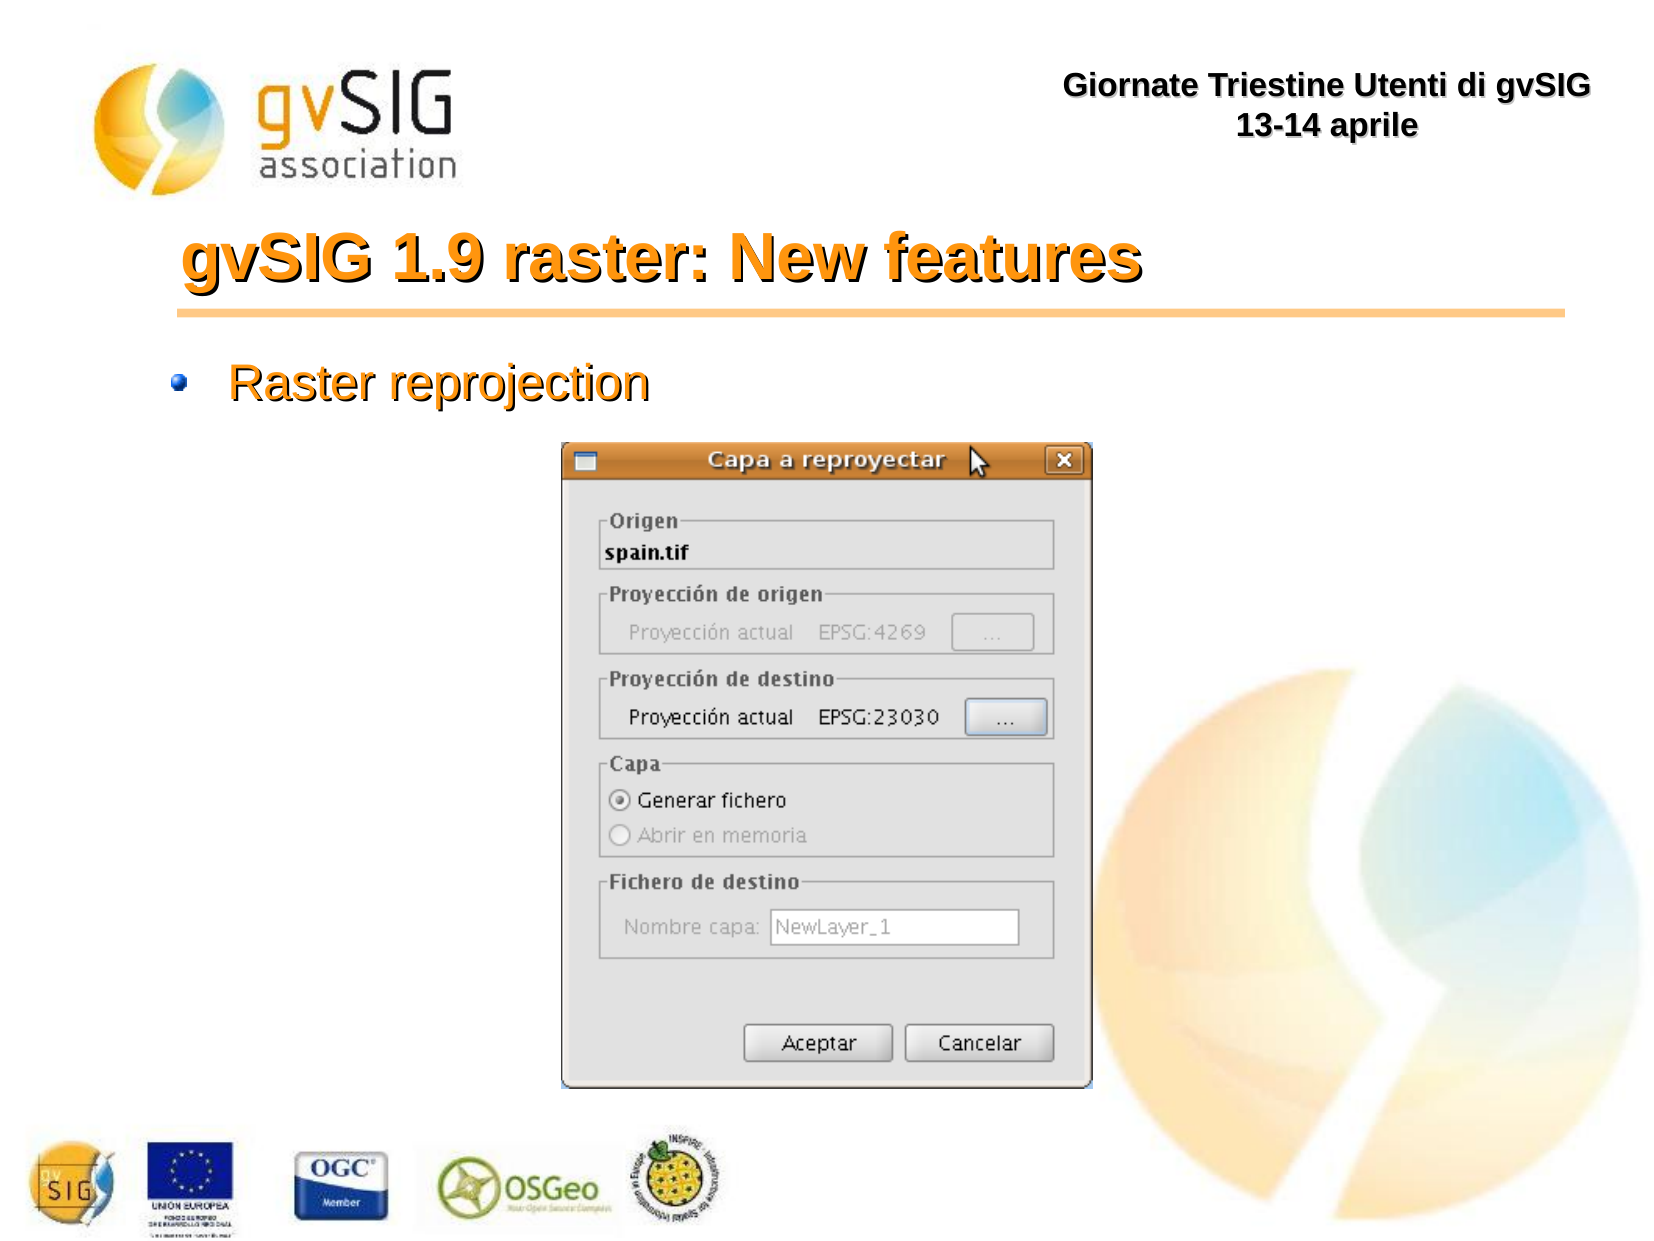

gvSIG 1.9 raster: New features
# Raster reprojection